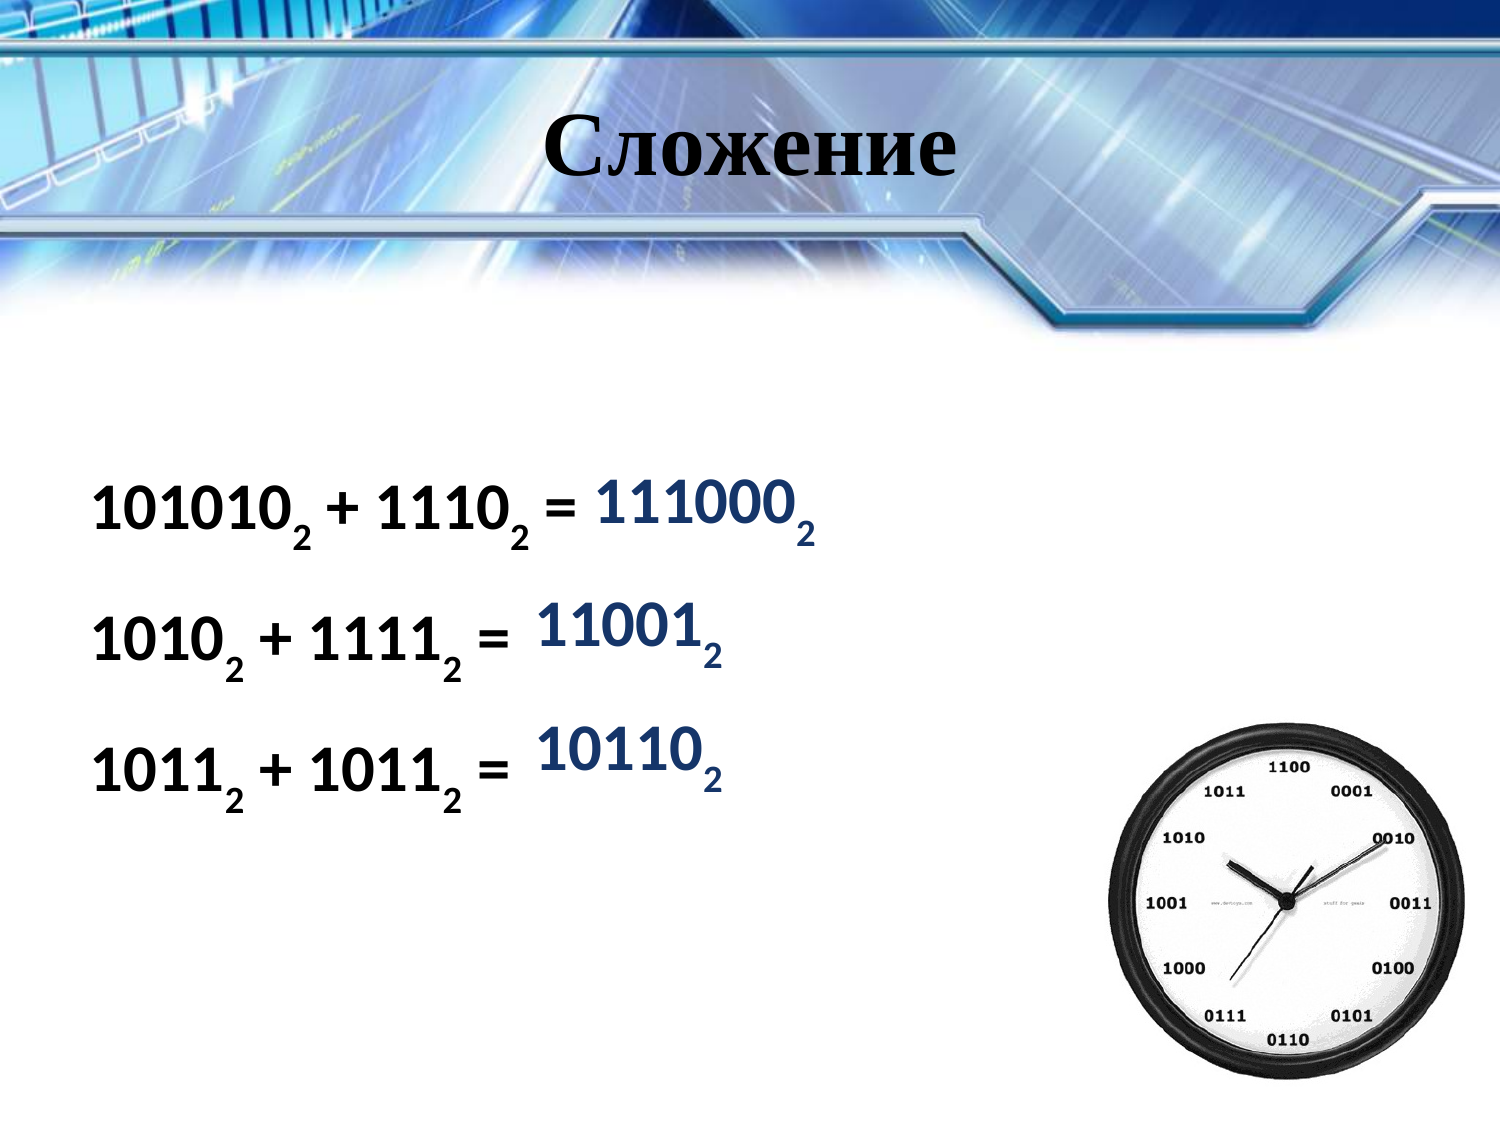

# Сложение
1110002
1010102 + 11102 =
10102 + 11112 =
10112 + 10112 =
110012
101102